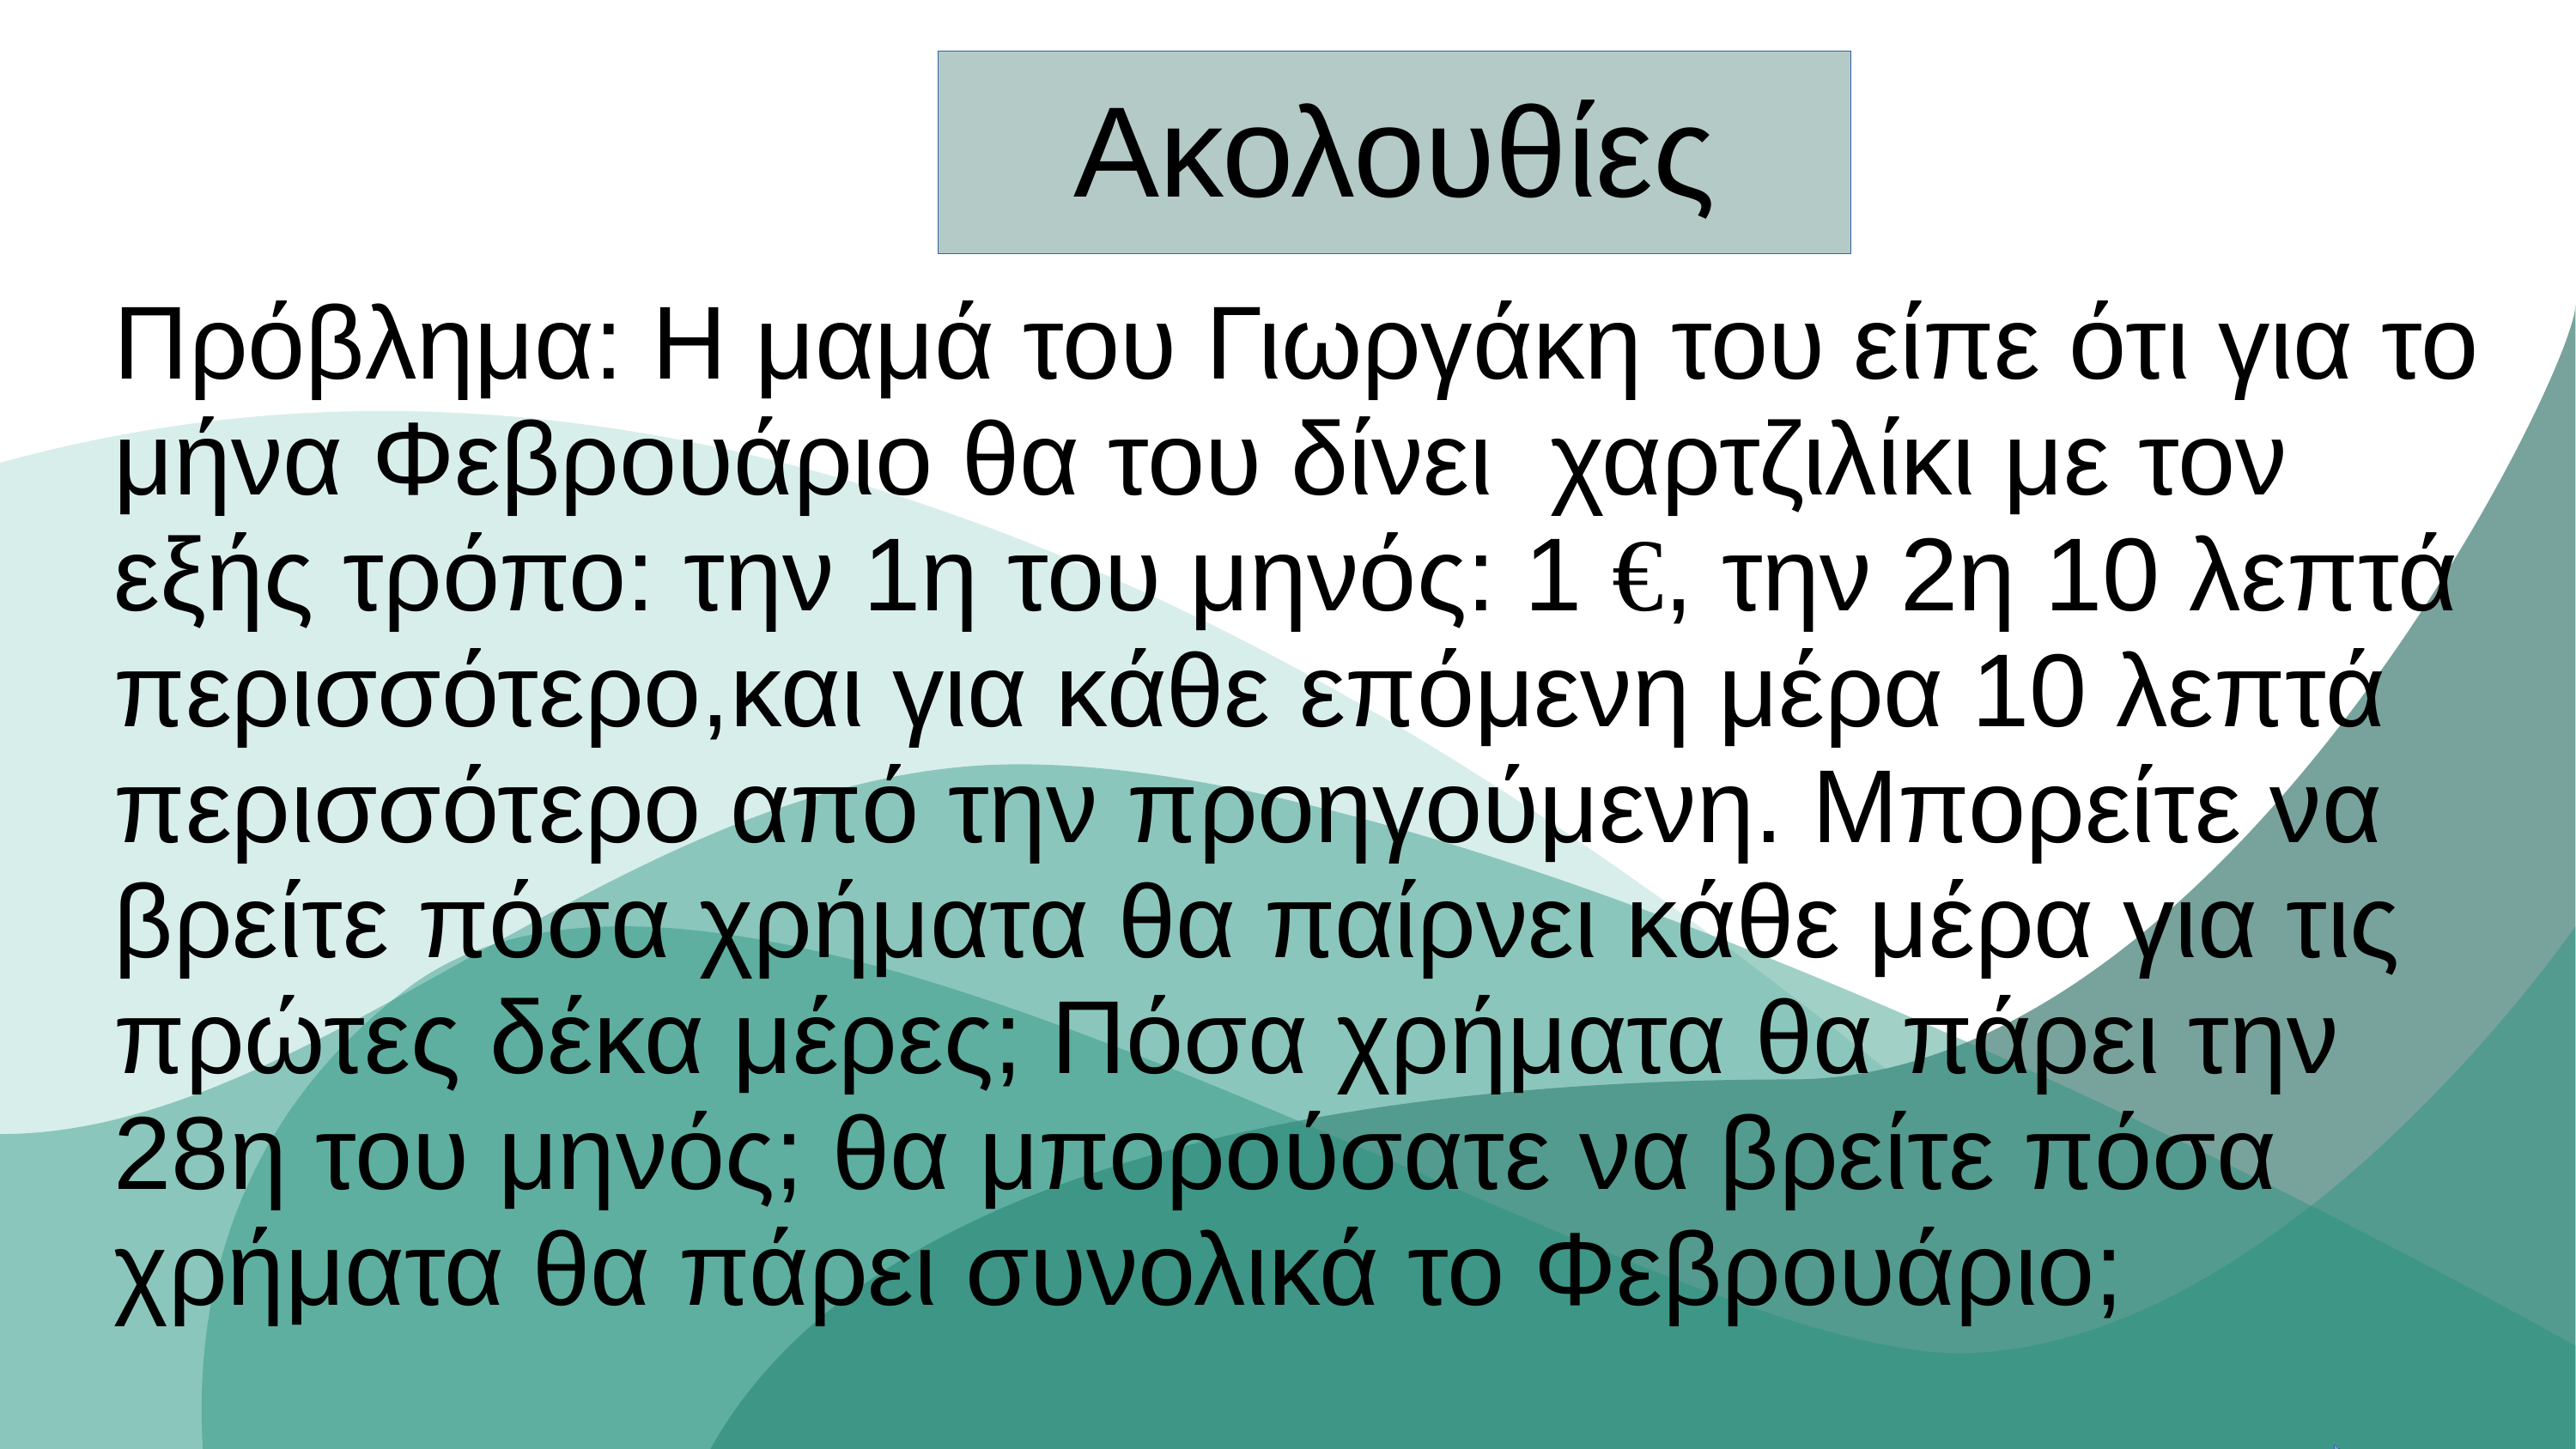

Ακολουθίες
Πρόβλημα: Η μαμά του Γιωργάκη του είπε ότι για το μήνα Φεβρουάριο θα του δίνει χαρτζιλίκι με τον εξής τρόπο: την 1η του μηνός: 1 €, την 2η 10 λεπτά περισσότερο,και για κάθε επόμενη μέρα 10 λεπτά περισσότερο από την προηγούμενη. Μπορείτε να βρείτε πόσα χρήματα θα παίρνει κάθε μέρα για τις πρώτες δέκα μέρες; Πόσα χρήματα θα πάρει την 28η του μηνός; θα μπορούσατε να βρείτε πόσα χρήματα θα πάρει συνολικά το Φεβρουάριο;